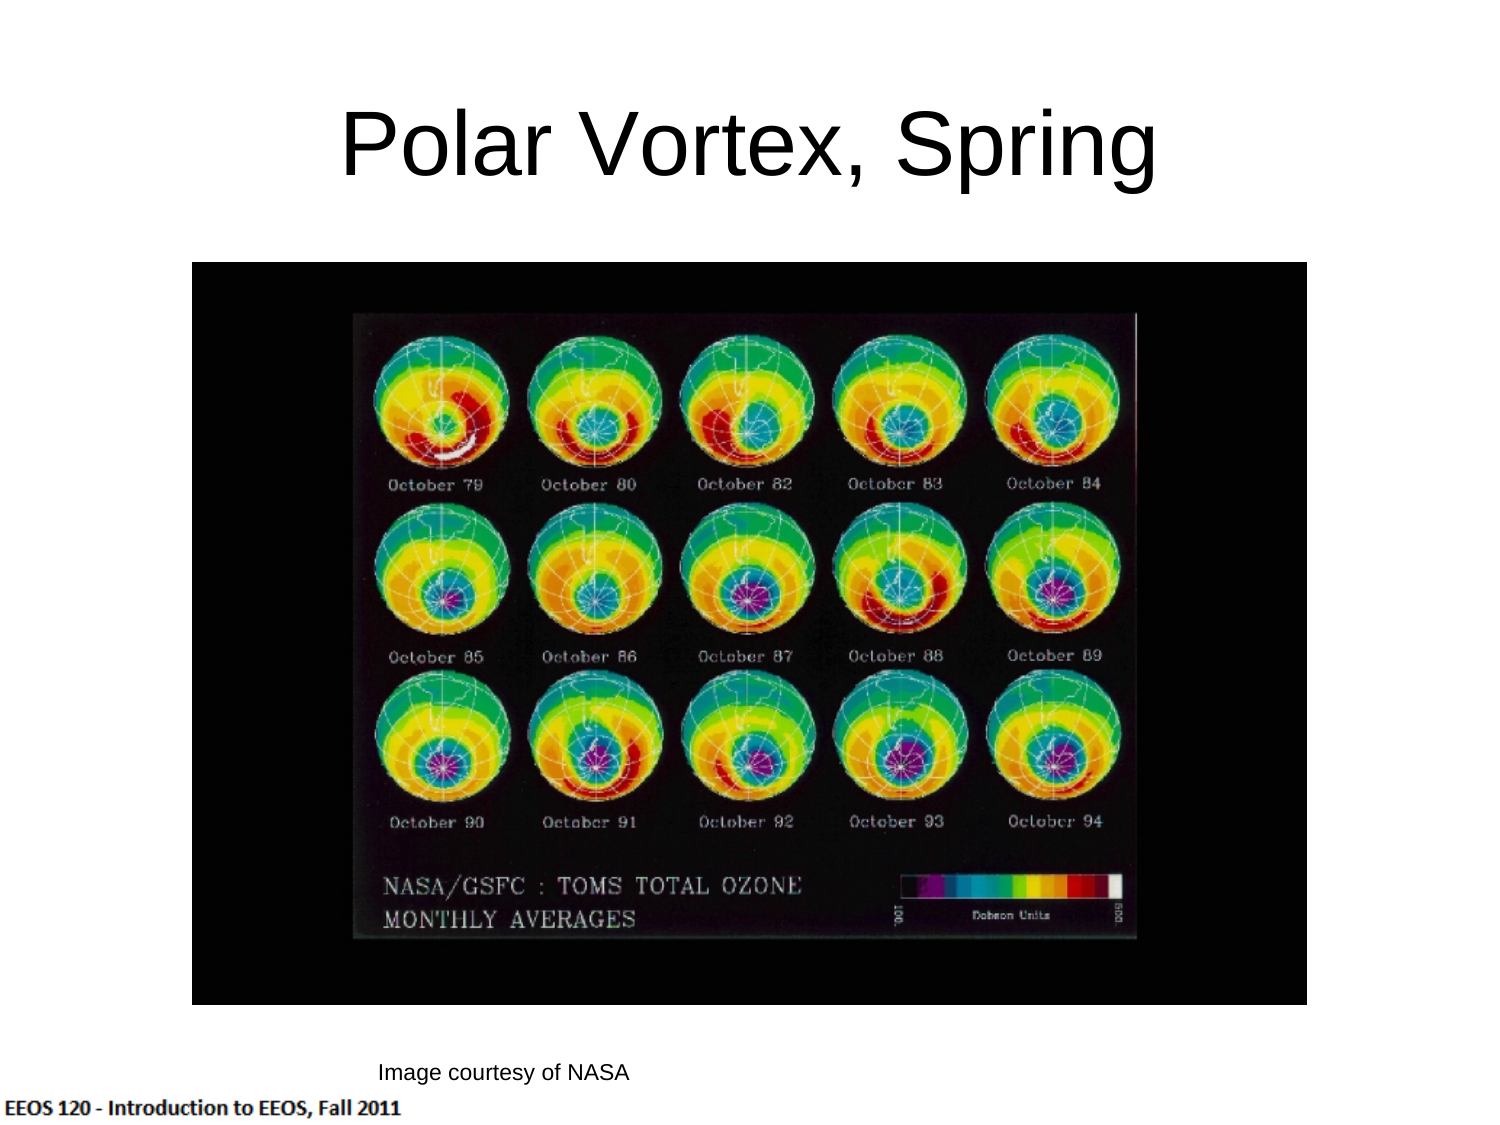

# Polar Vortex, Spring
Image courtesy of NASA